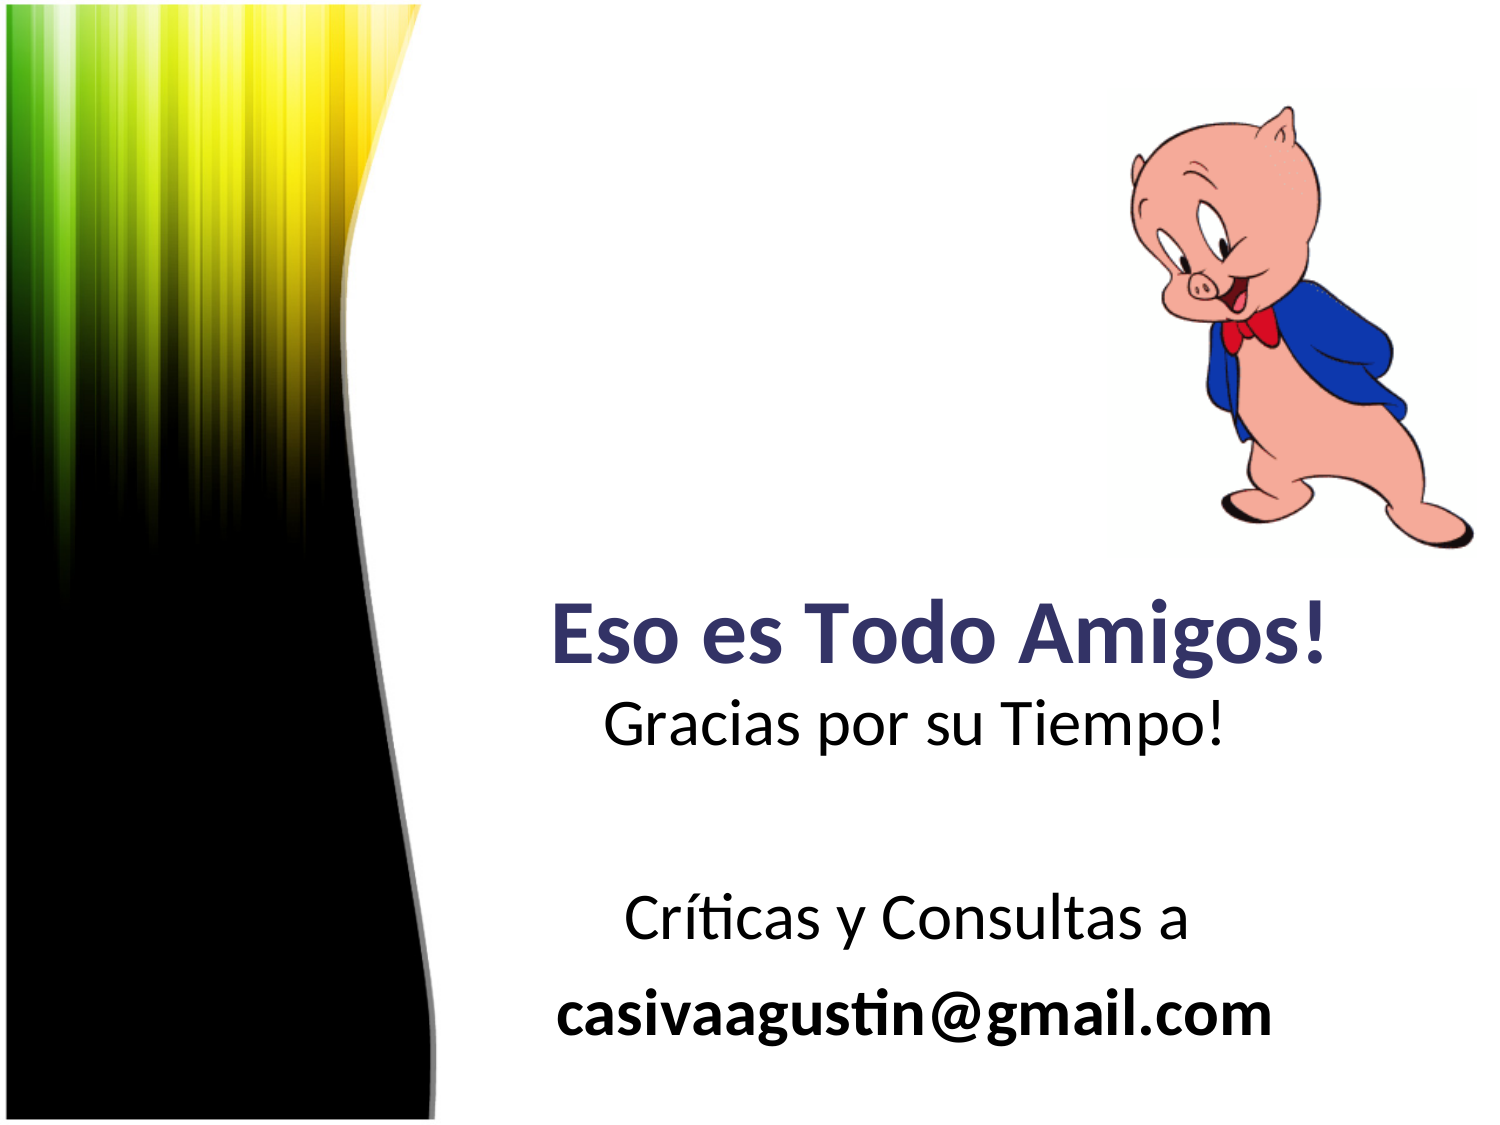

Eso es Todo Amigos!
# Gracias por su Tiempo!
Críticas y Consultas a
casivaagustin@gmail.com